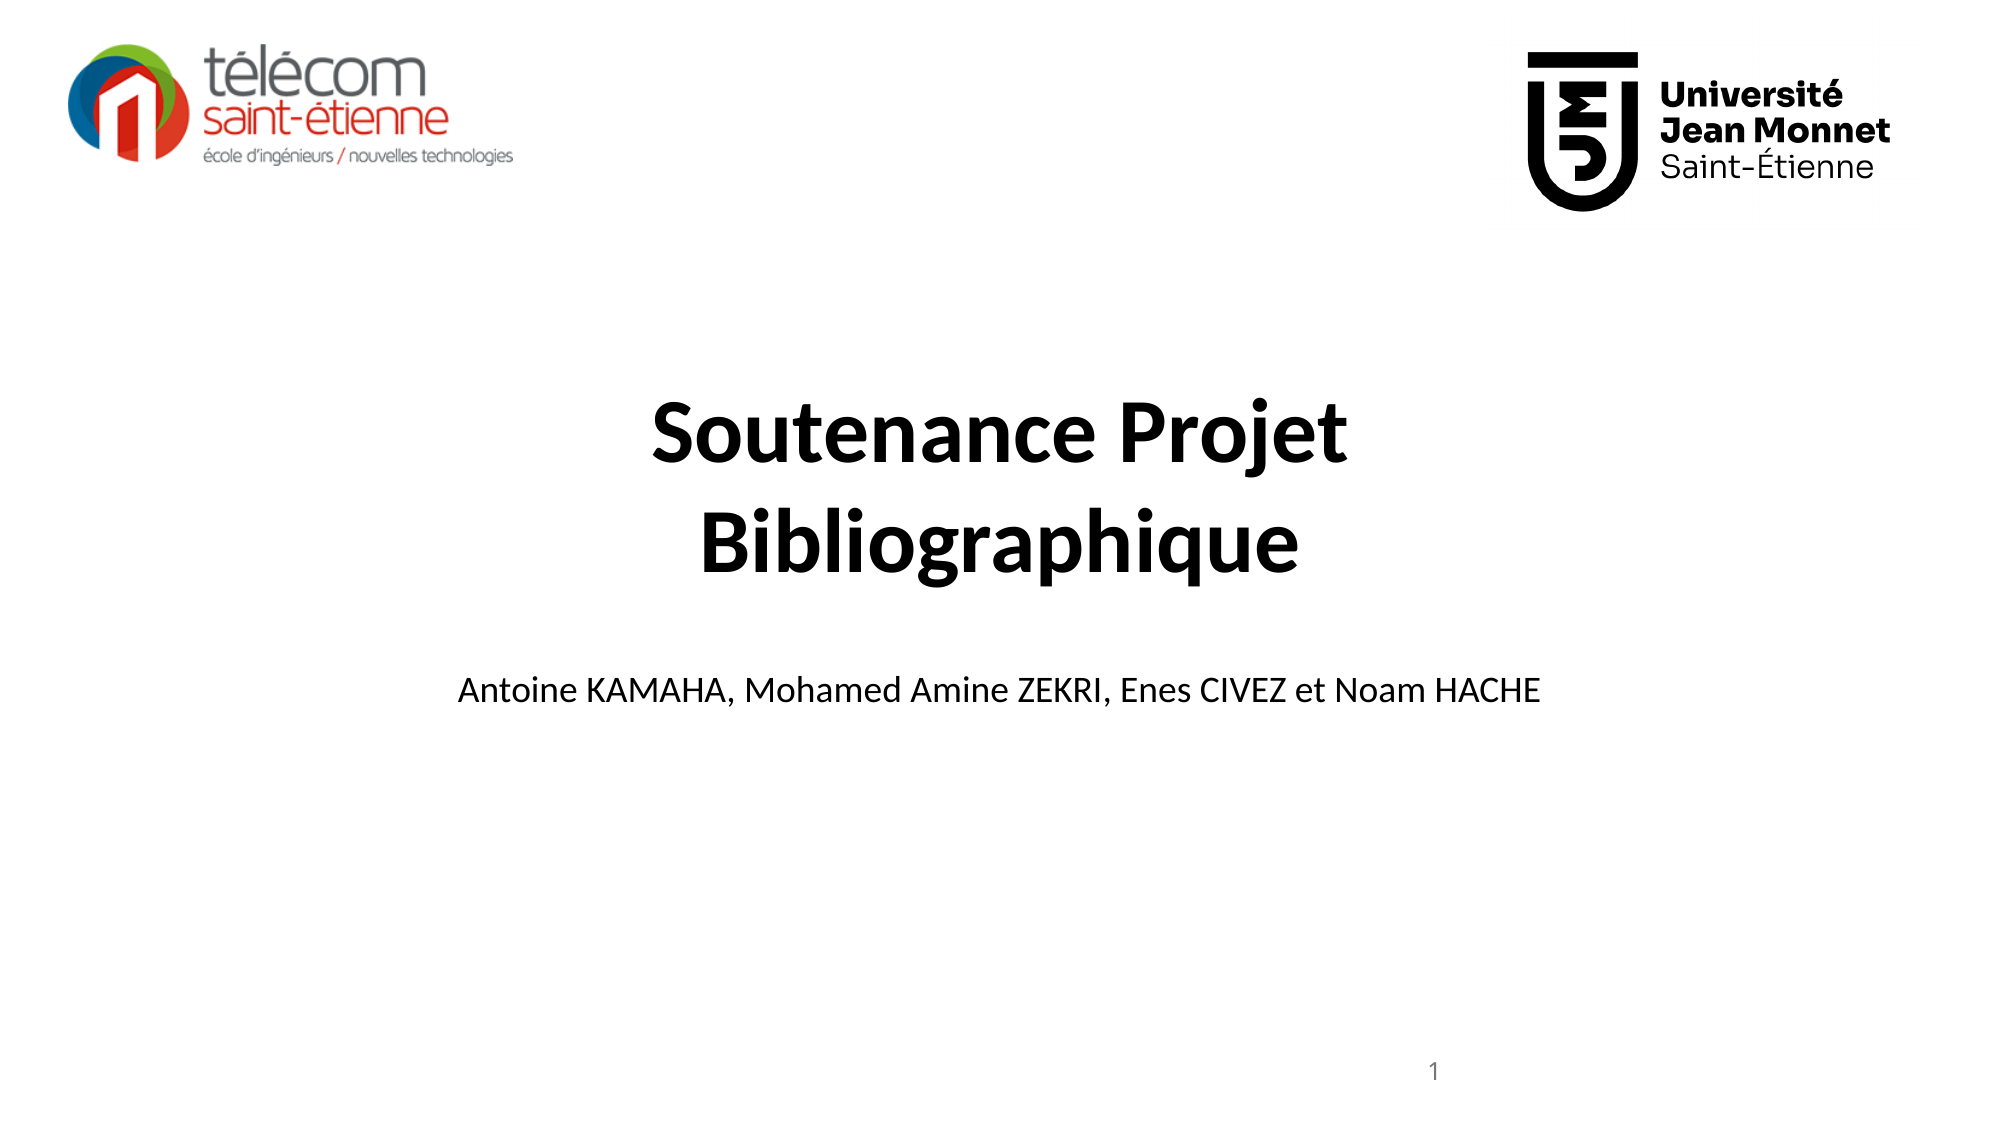

Soutenance Projet Bibliographique
Antoine KAMAHA, Mohamed Amine ZEKRI, Enes CIVEZ et Noam HACHE